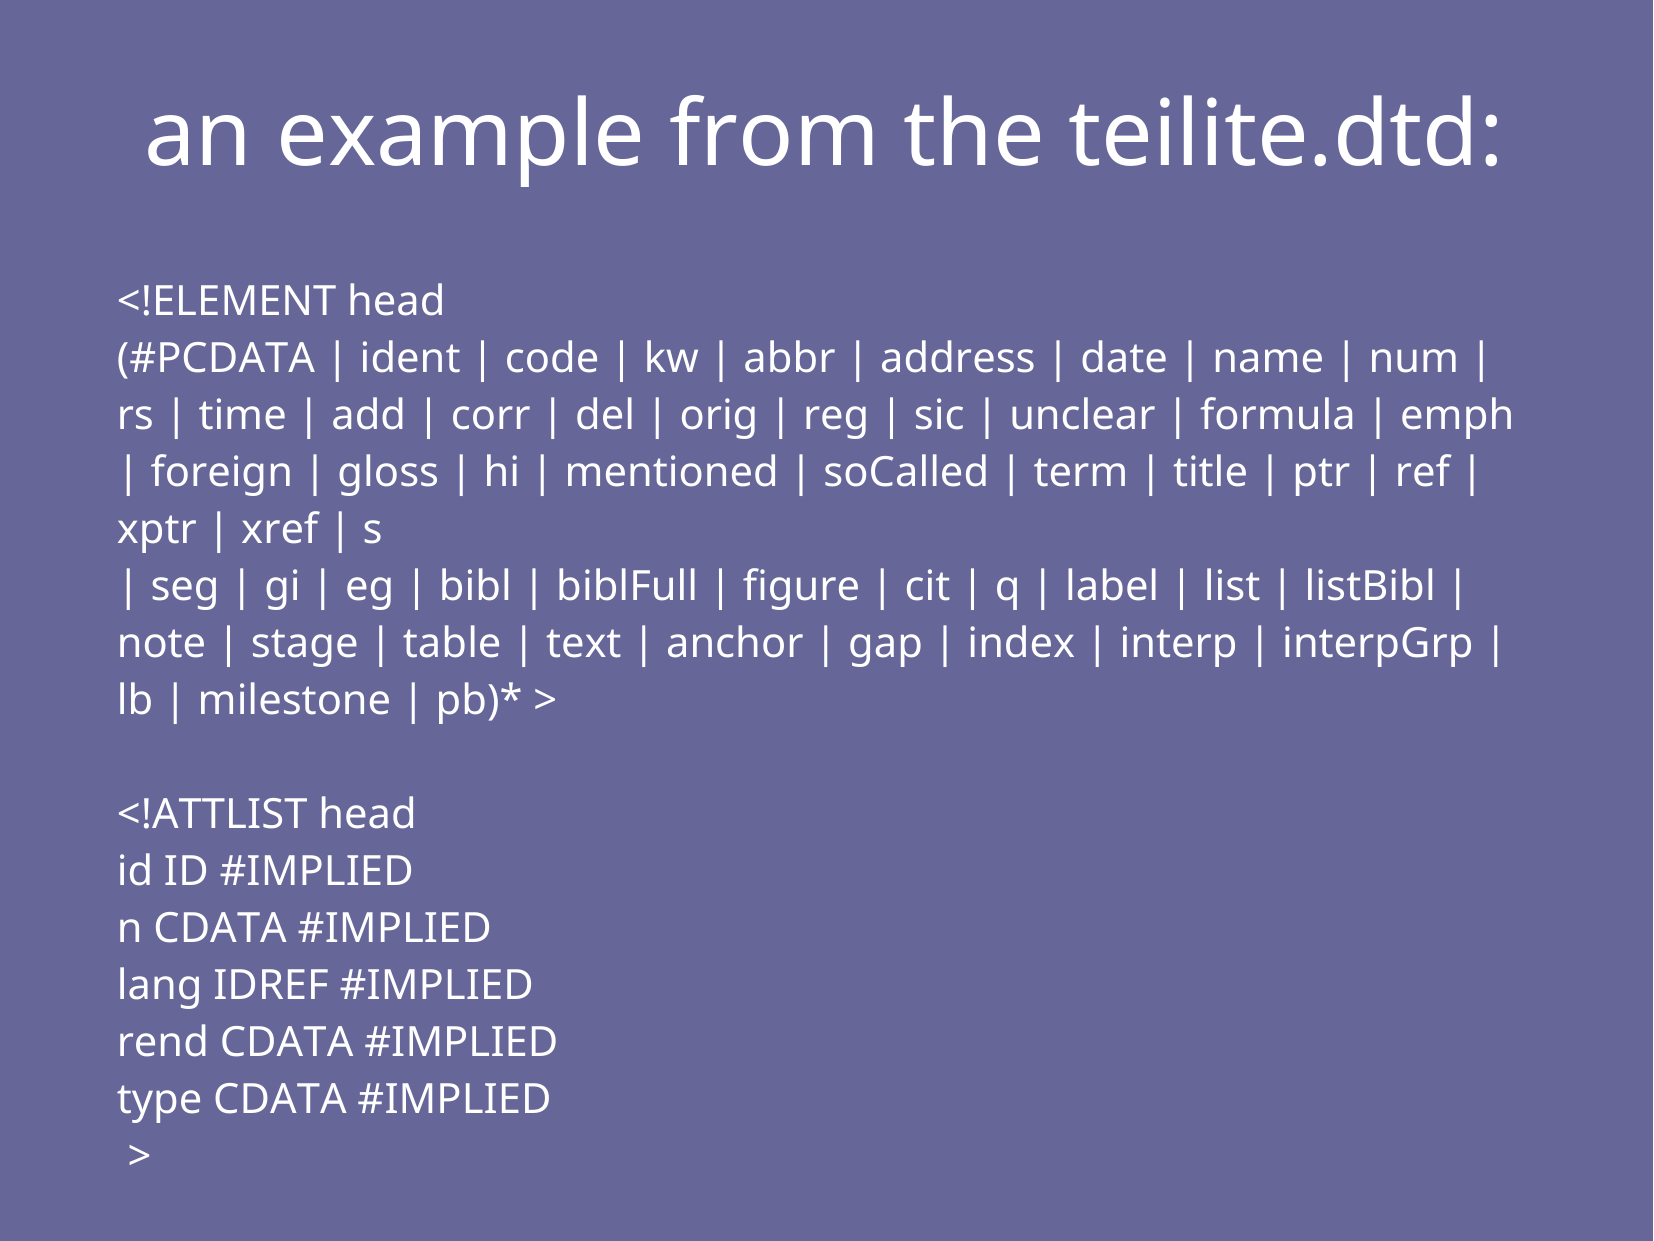

# an example from the teilite.dtd:
<!ELEMENT head
(#PCDATA | ident | code | kw | abbr | address | date | name | num | rs | time | add | corr | del | orig | reg | sic | unclear | formula | emph | foreign | gloss | hi | mentioned | soCalled | term | title | ptr | ref | xptr | xref | s
| seg | gi | eg | bibl | biblFull | figure | cit | q | label | list | listBibl | note | stage | table | text | anchor | gap | index | interp | interpGrp | lb | milestone | pb)* >
<!ATTLIST head
id ID #IMPLIED
n CDATA #IMPLIED
lang IDREF #IMPLIED
rend CDATA #IMPLIED
type CDATA #IMPLIED
 >